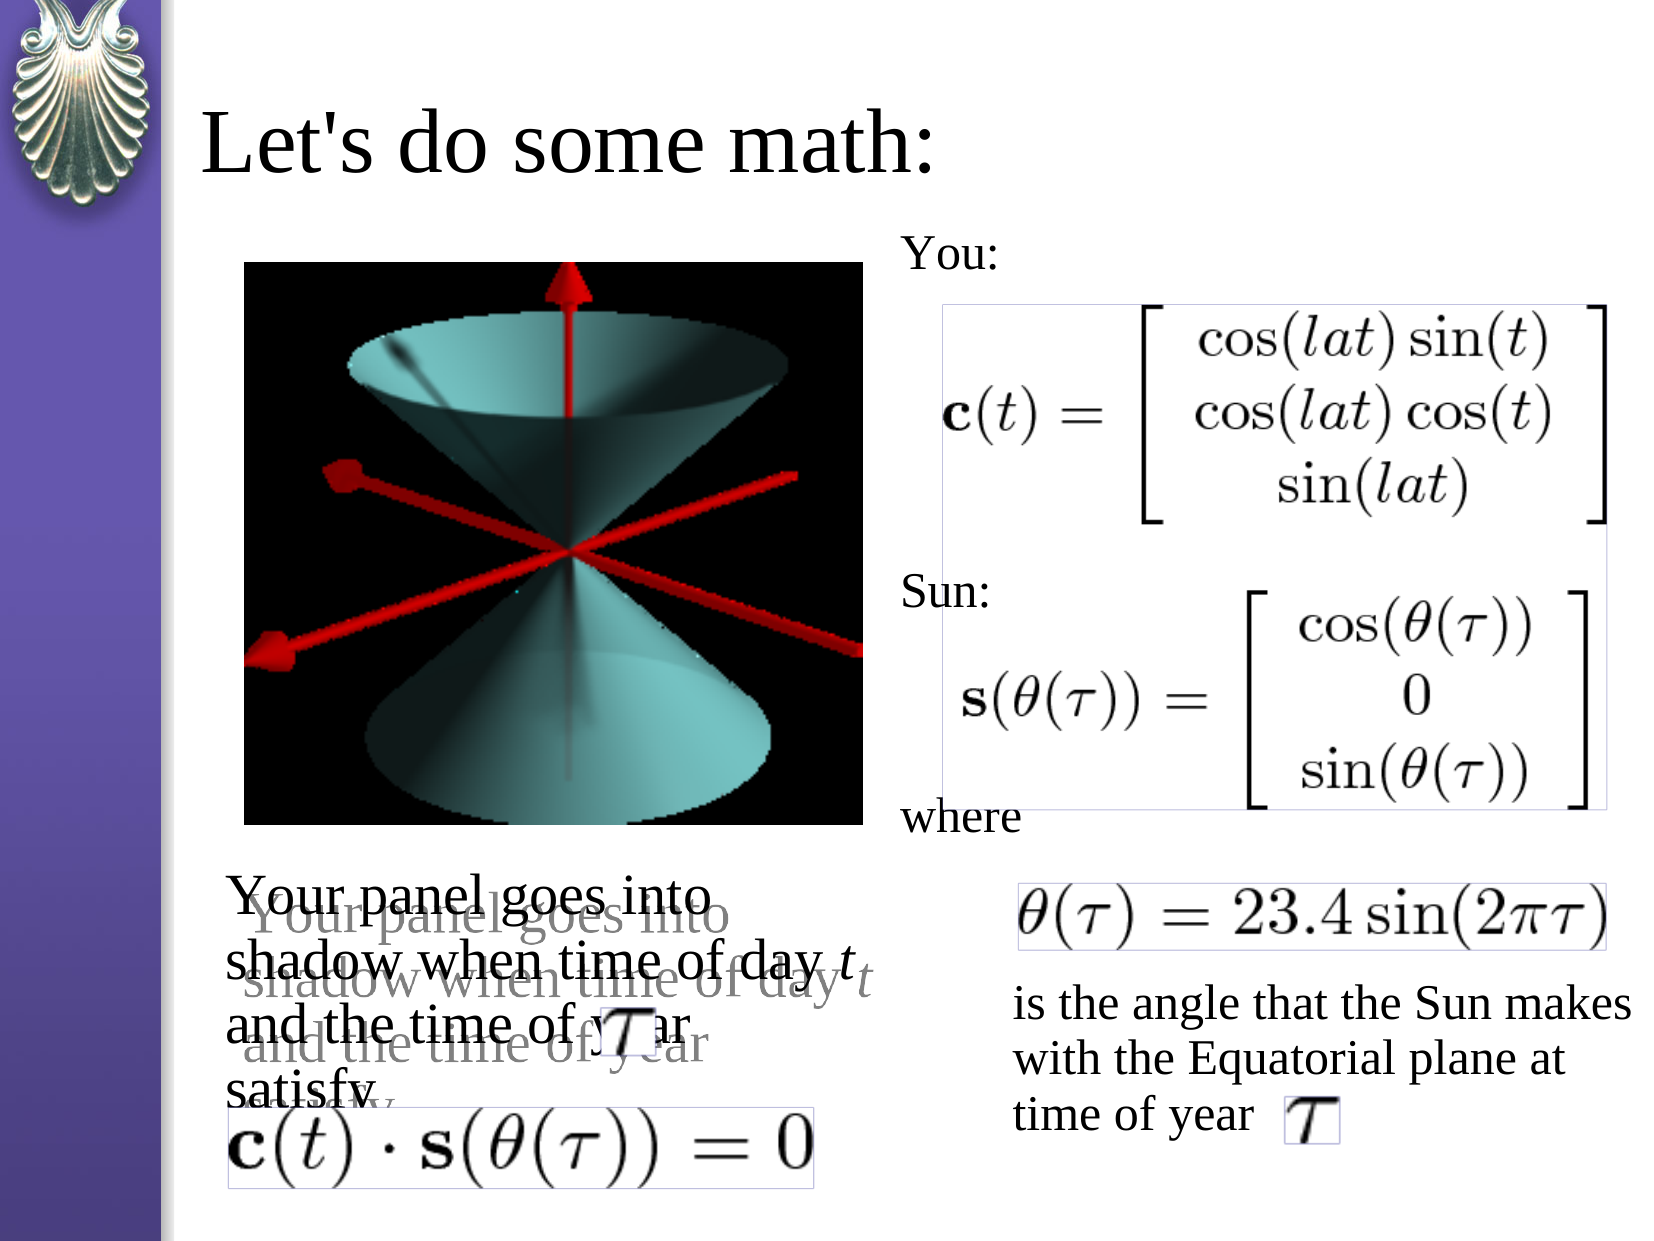

# Let's do some math:
You:
Sun:
where
Your panel goes into shadow when time of day t and the time of year satisfy
is the angle that the Sun makes
with the Equatorial plane at
time of year